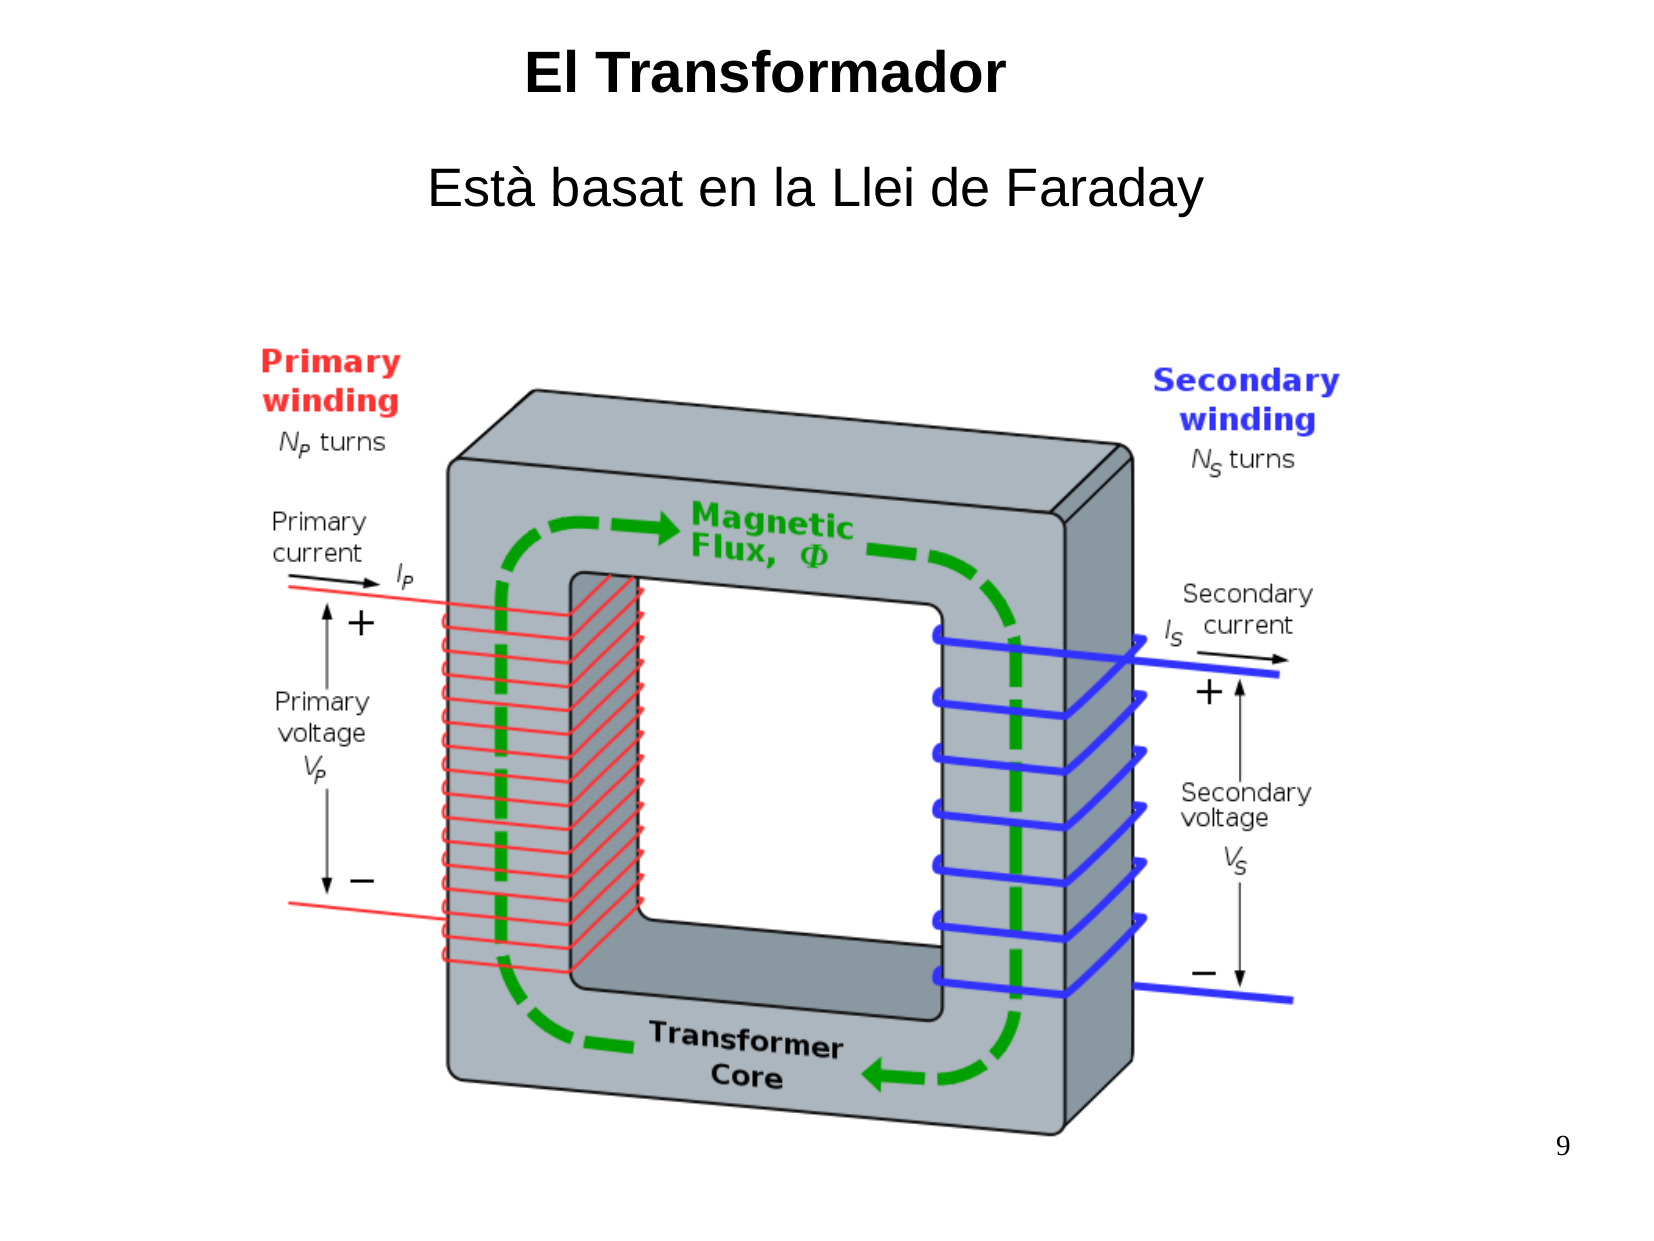

El Transformador
Està basat en la Llei de Faraday
9